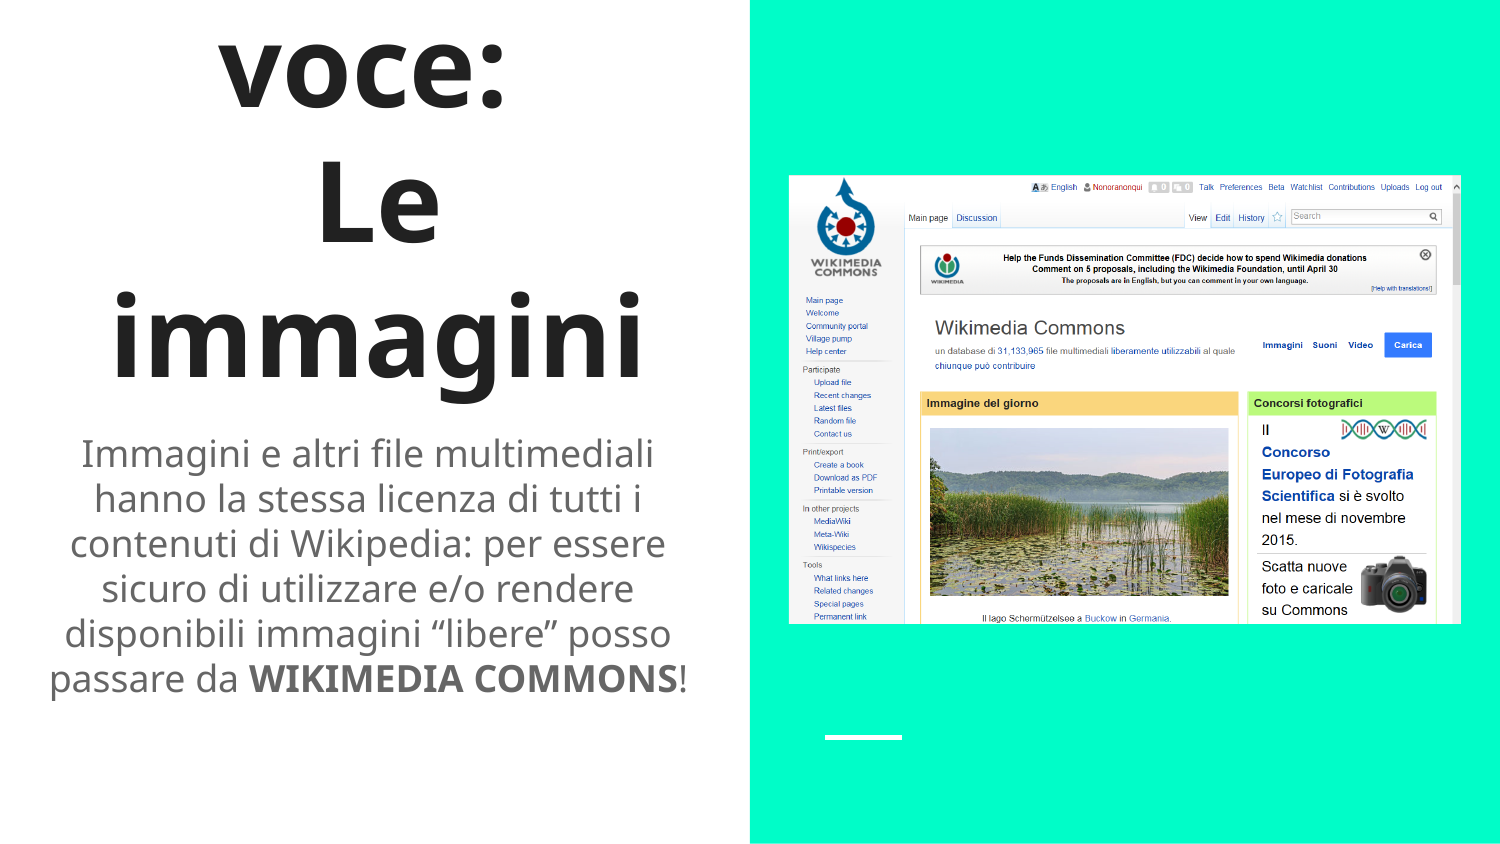

# creare una voce: Le immagini
Immagini e altri file multimediali hanno la stessa licenza di tutti i contenuti di Wikipedia: per essere sicuro di utilizzare e/o rendere disponibili immagini “libere” posso passare da WIKIMEDIA COMMONS!